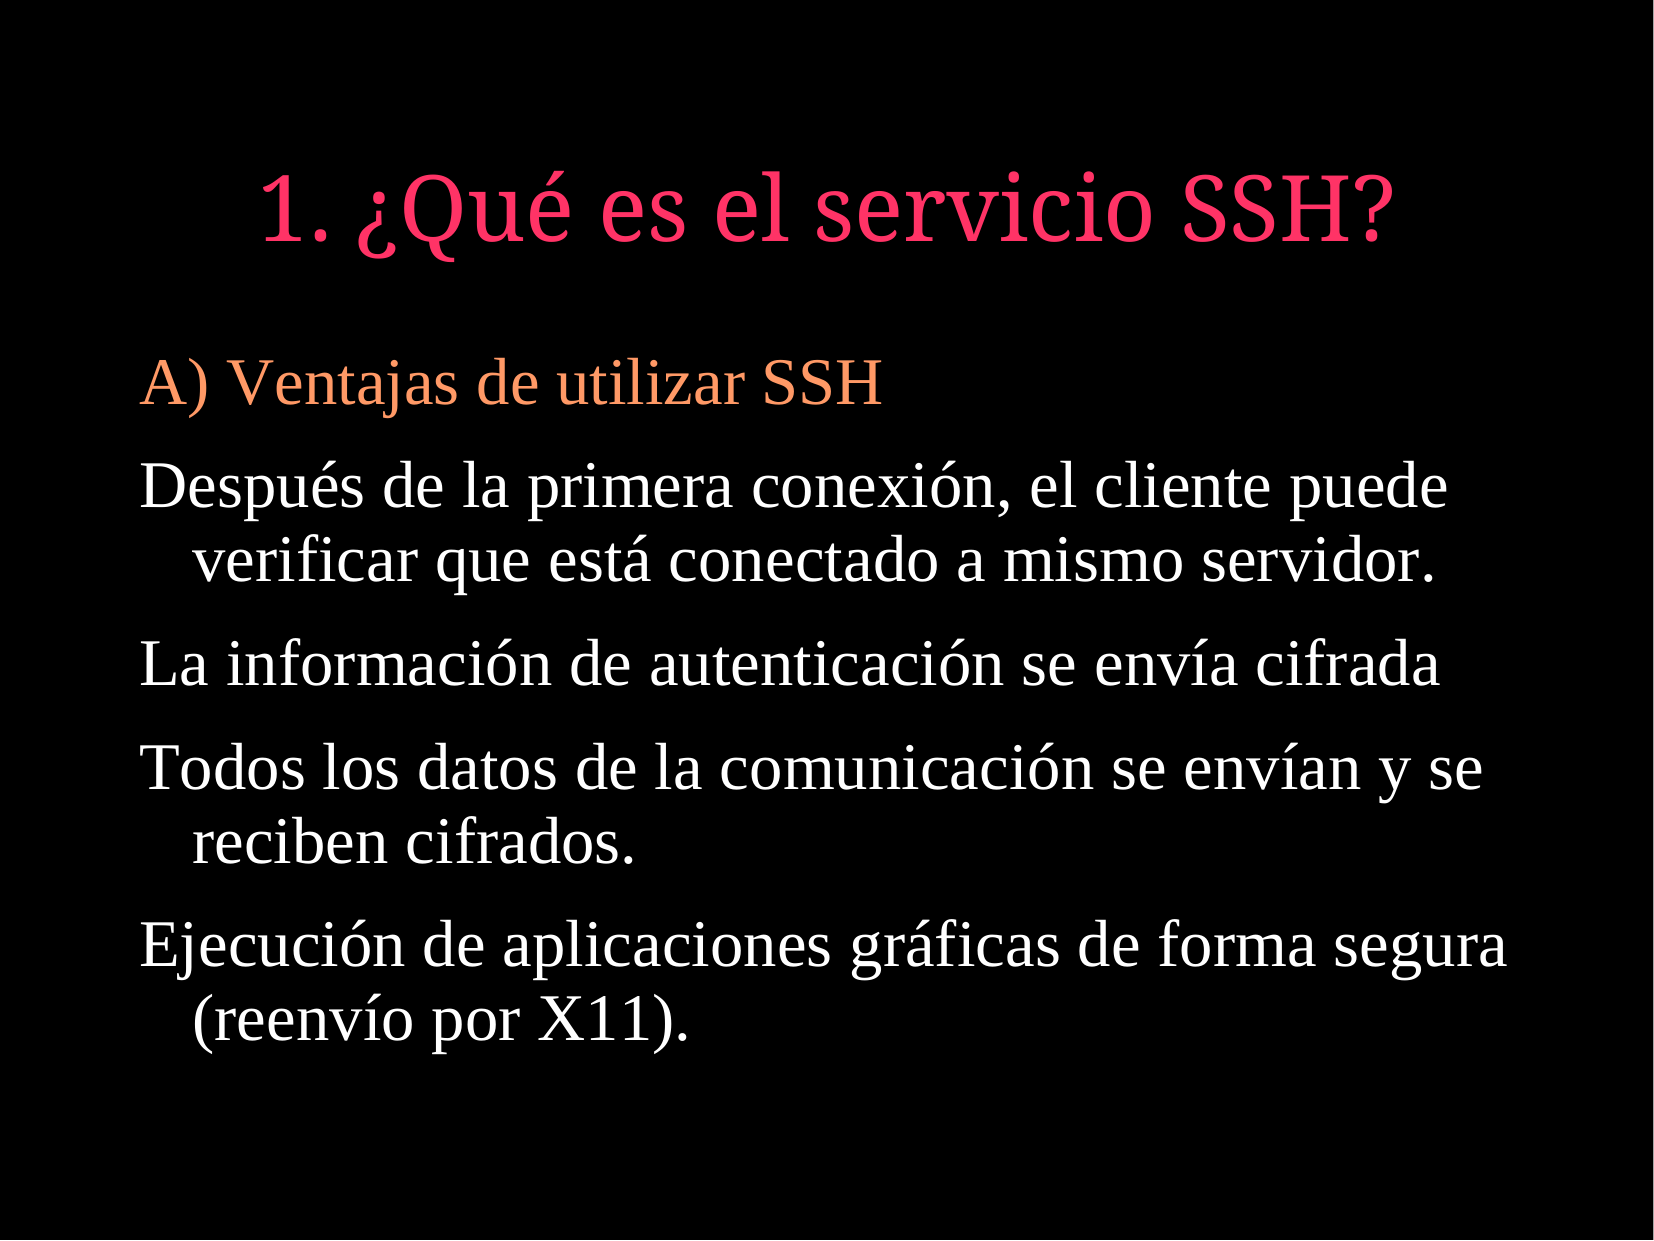

# 1. ¿Qué es el servicio SSH?
A) Ventajas de utilizar SSH
Después de la primera conexión, el cliente puede verificar que está conectado a mismo servidor.
La información de autenticación se envía cifrada
Todos los datos de la comunicación se envían y se reciben cifrados.
Ejecución de aplicaciones gráficas de forma segura (reenvío por X11).